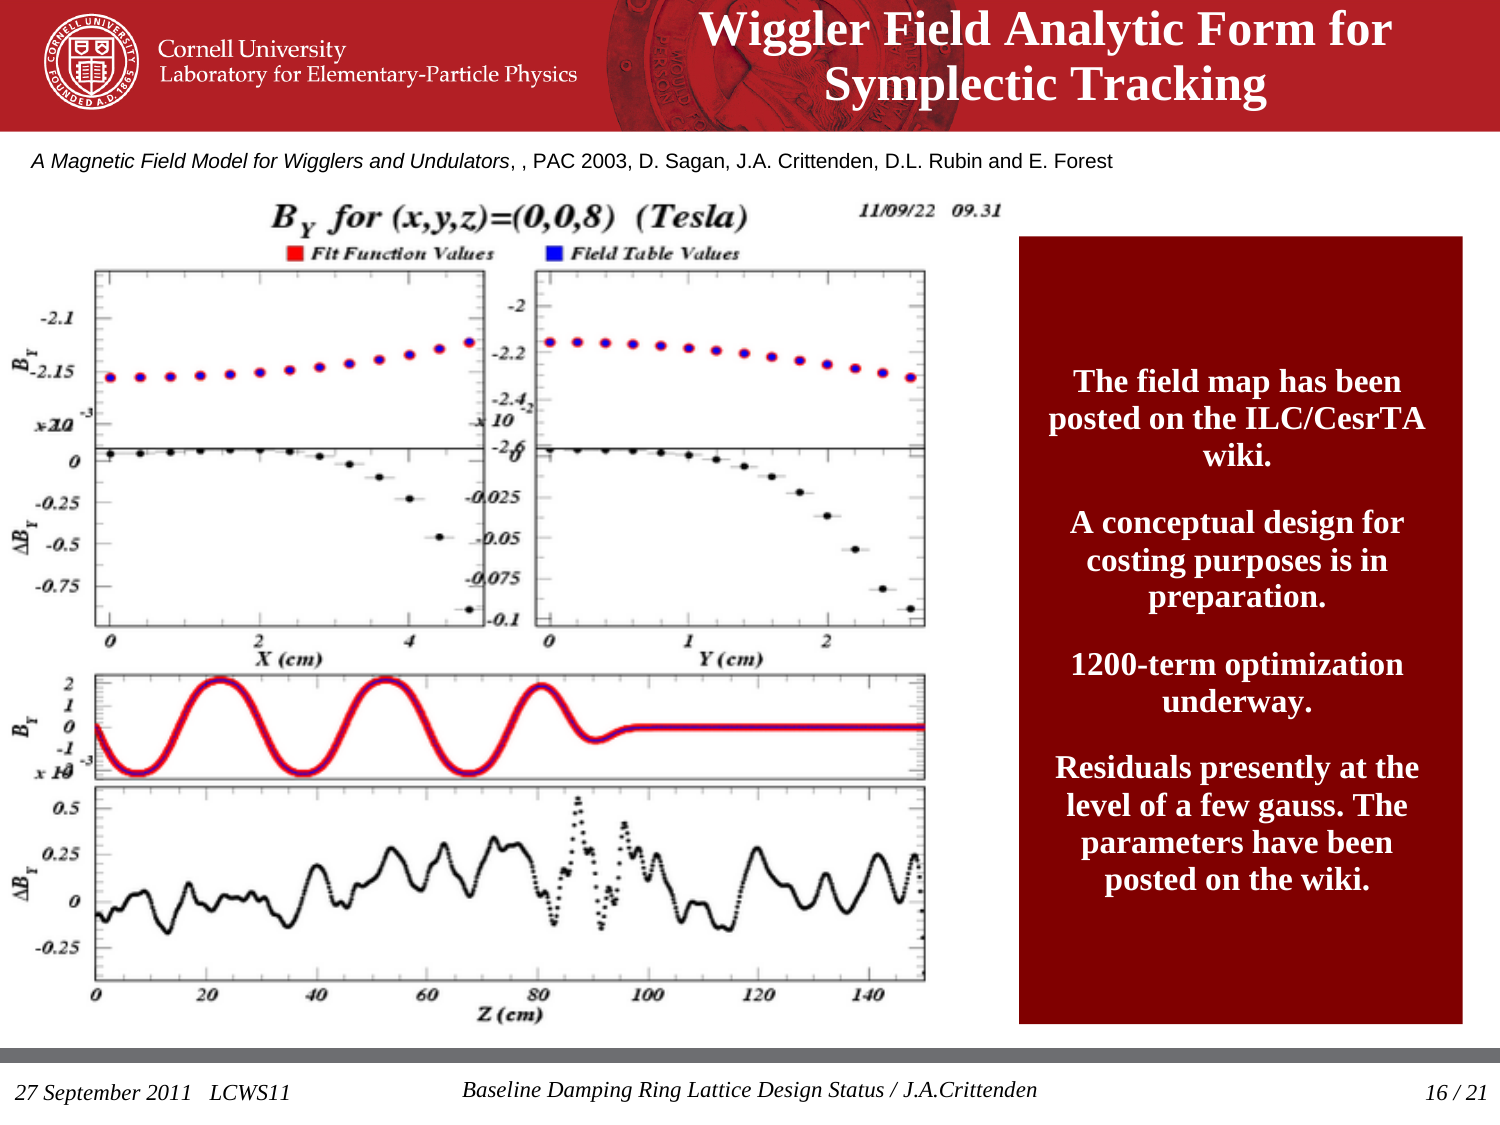

# Wiggler Field Analytic Form for Symplectic Tracking
A Magnetic Field Model for Wigglers and Undulators, , PAC 2003, D. Sagan, J.A. Crittenden, D.L. Rubin and E. Forest
The field map has been posted on the ILC/CesrTA wiki.
A conceptual design for costing purposes is in preparation.
1200-term optimization underway.
Residuals presently at the level of a few gauss. The parameters have been posted on the wiki.